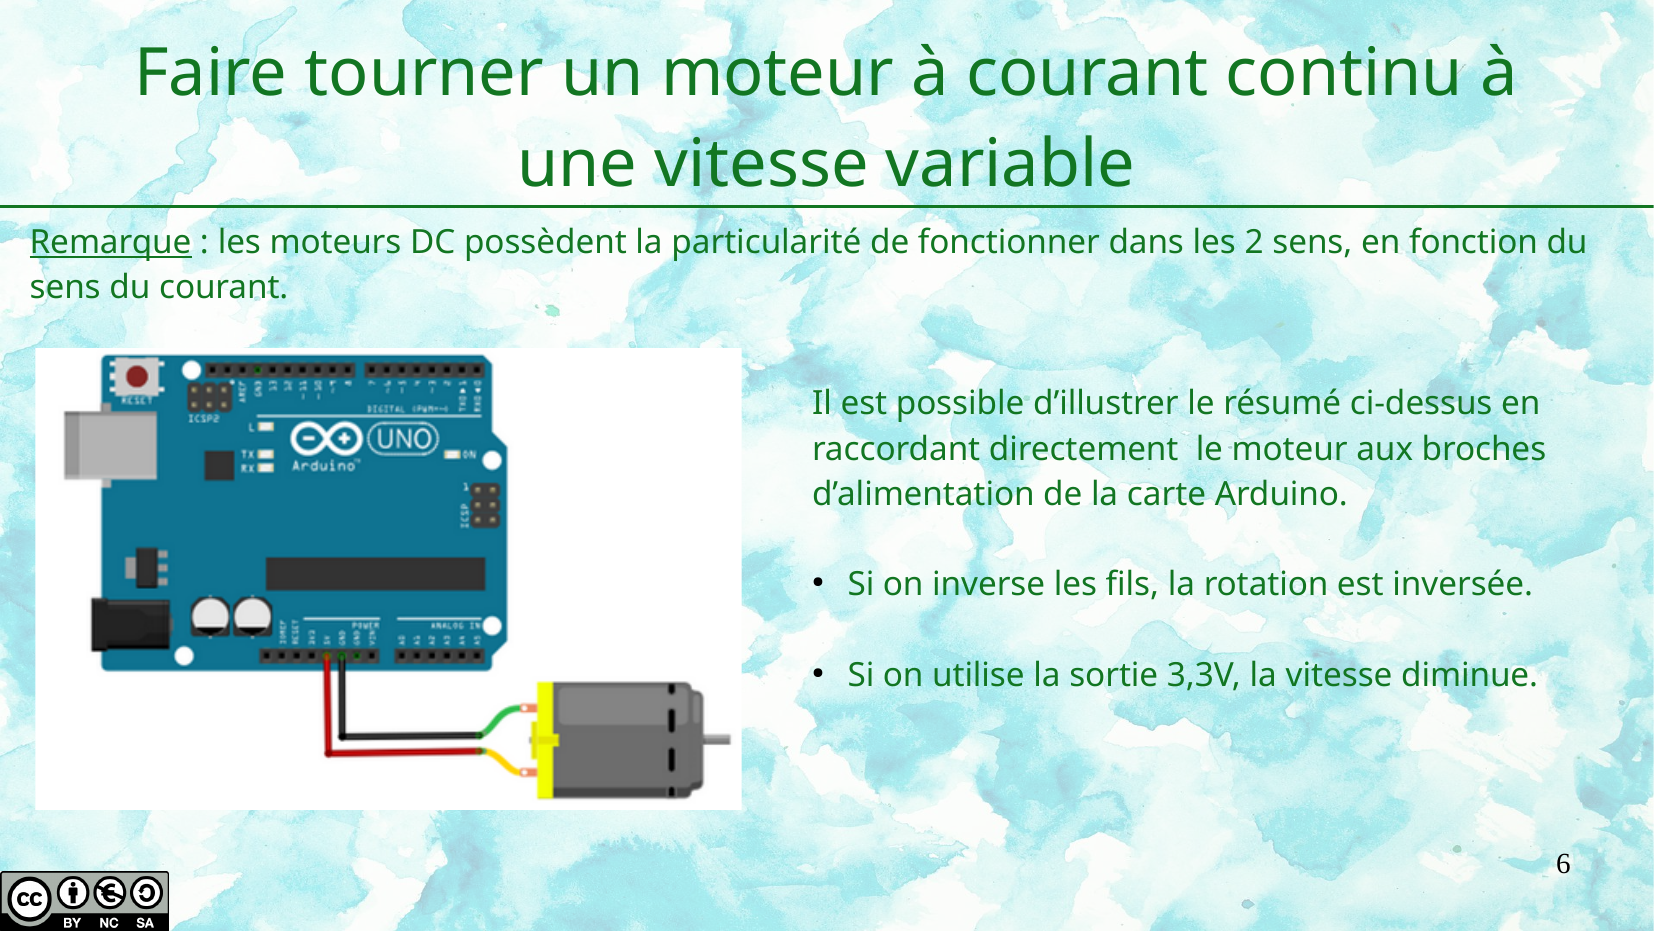

# Faire tourner un moteur à courant continu à une vitesse variable
Remarque : les moteurs DC possèdent la particularité de fonctionner dans les 2 sens, en fonction du sens du courant.
Il est possible d’illustrer le résumé ci-dessus en raccordant directement le moteur aux broches d’alimentation de la carte Arduino.
Si on inverse les fils, la rotation est inversée.
Si on utilise la sortie 3,3V, la vitesse diminue.
6